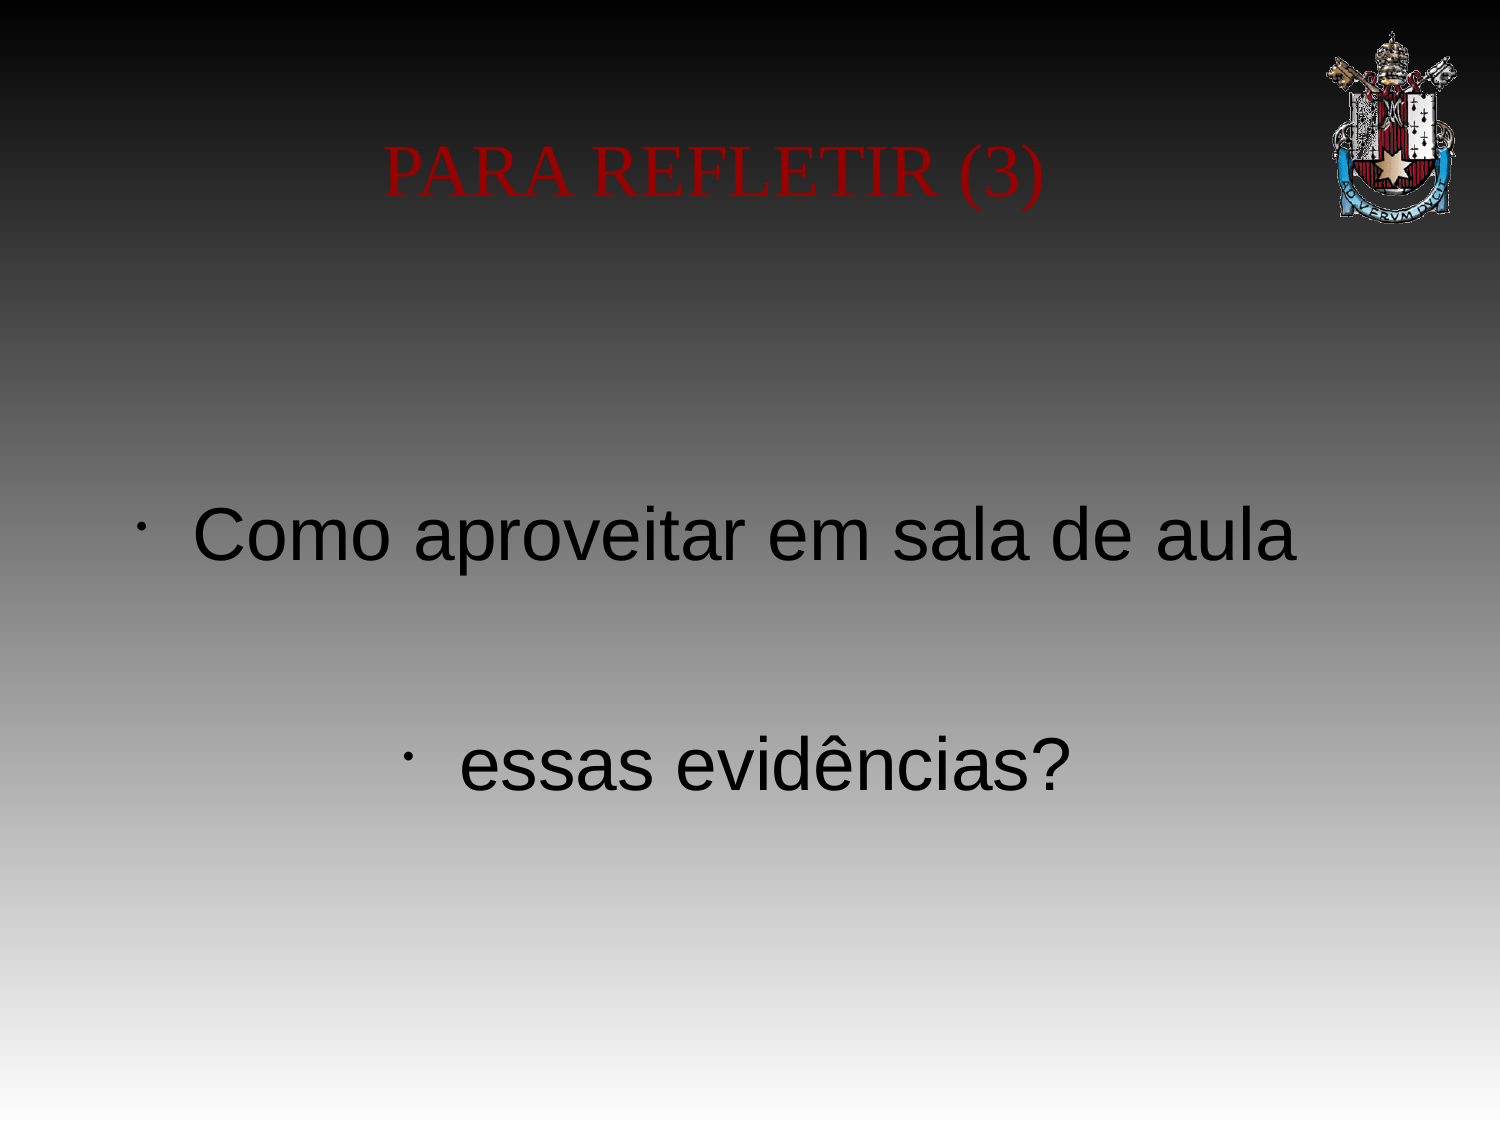

PARA REFLETIR (3)
# Como aproveitar em sala de aula
essas evidências?